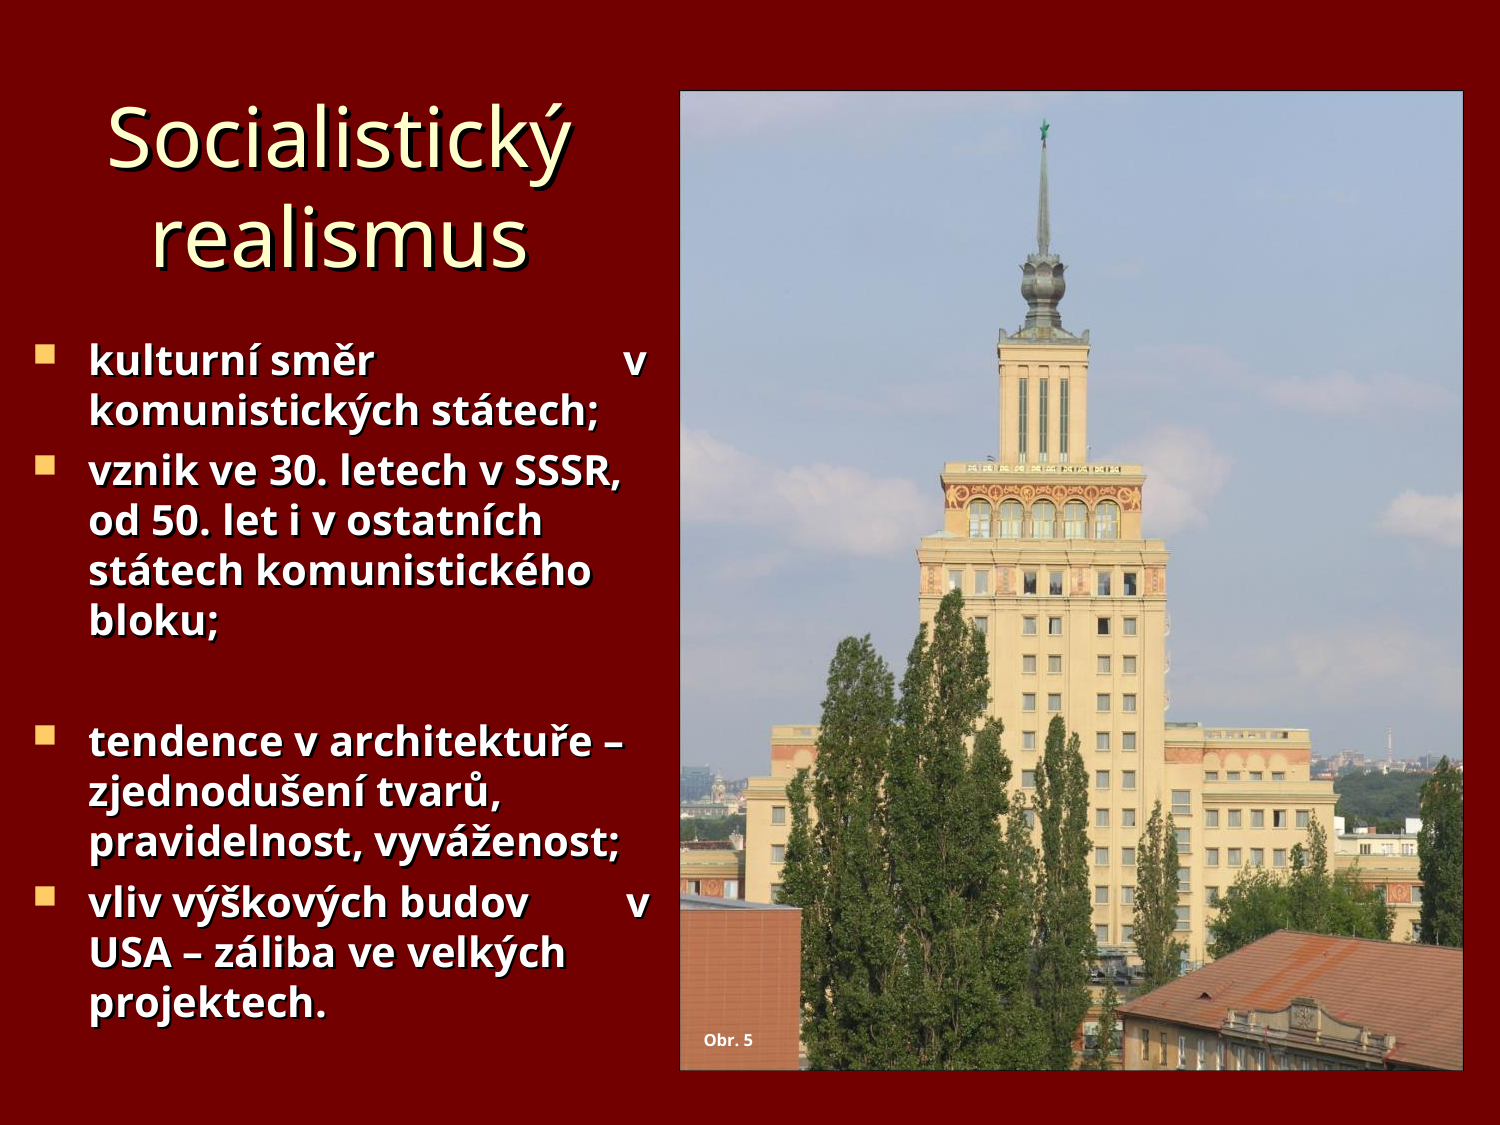

# Socialistický realismus
kulturní směr v komunistických státech;
vznik ve 30. letech v SSSR, od 50. let i v ostatních státech komunistického bloku;
tendence v architektuře – zjednodušení tvarů, pravidelnost, vyváženost;
vliv výškových budov v USA – záliba ve velkých projektech.
Obr. 5